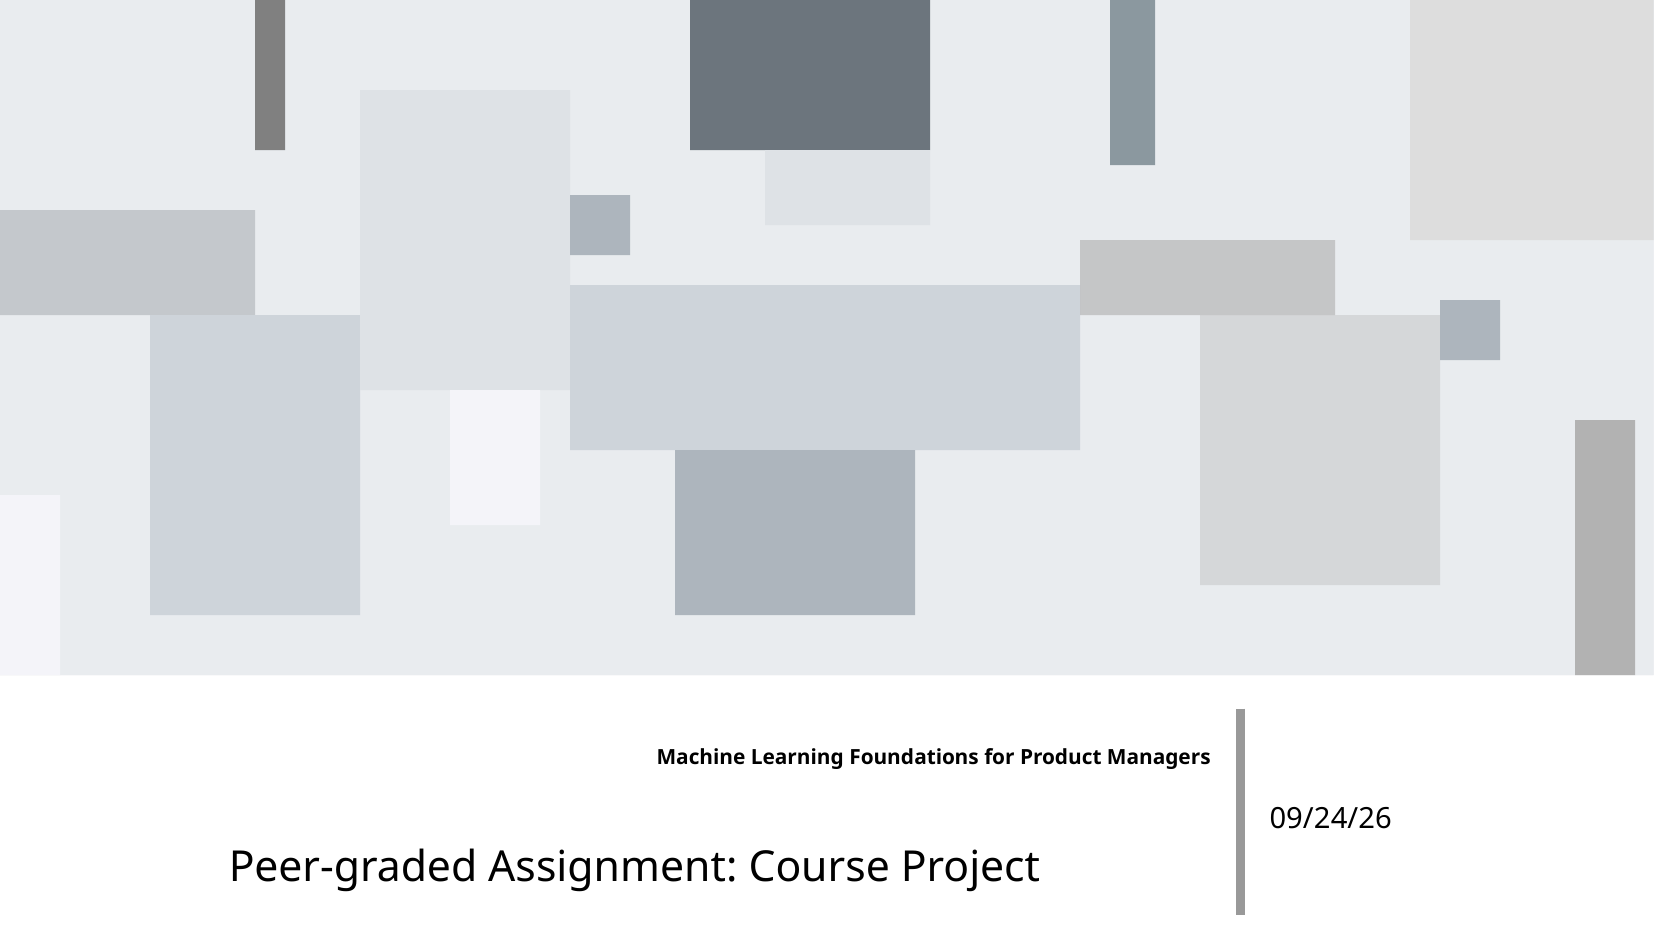

# Machine Learning Foundations for Product Managers
Peer-graded Assignment: Course Project